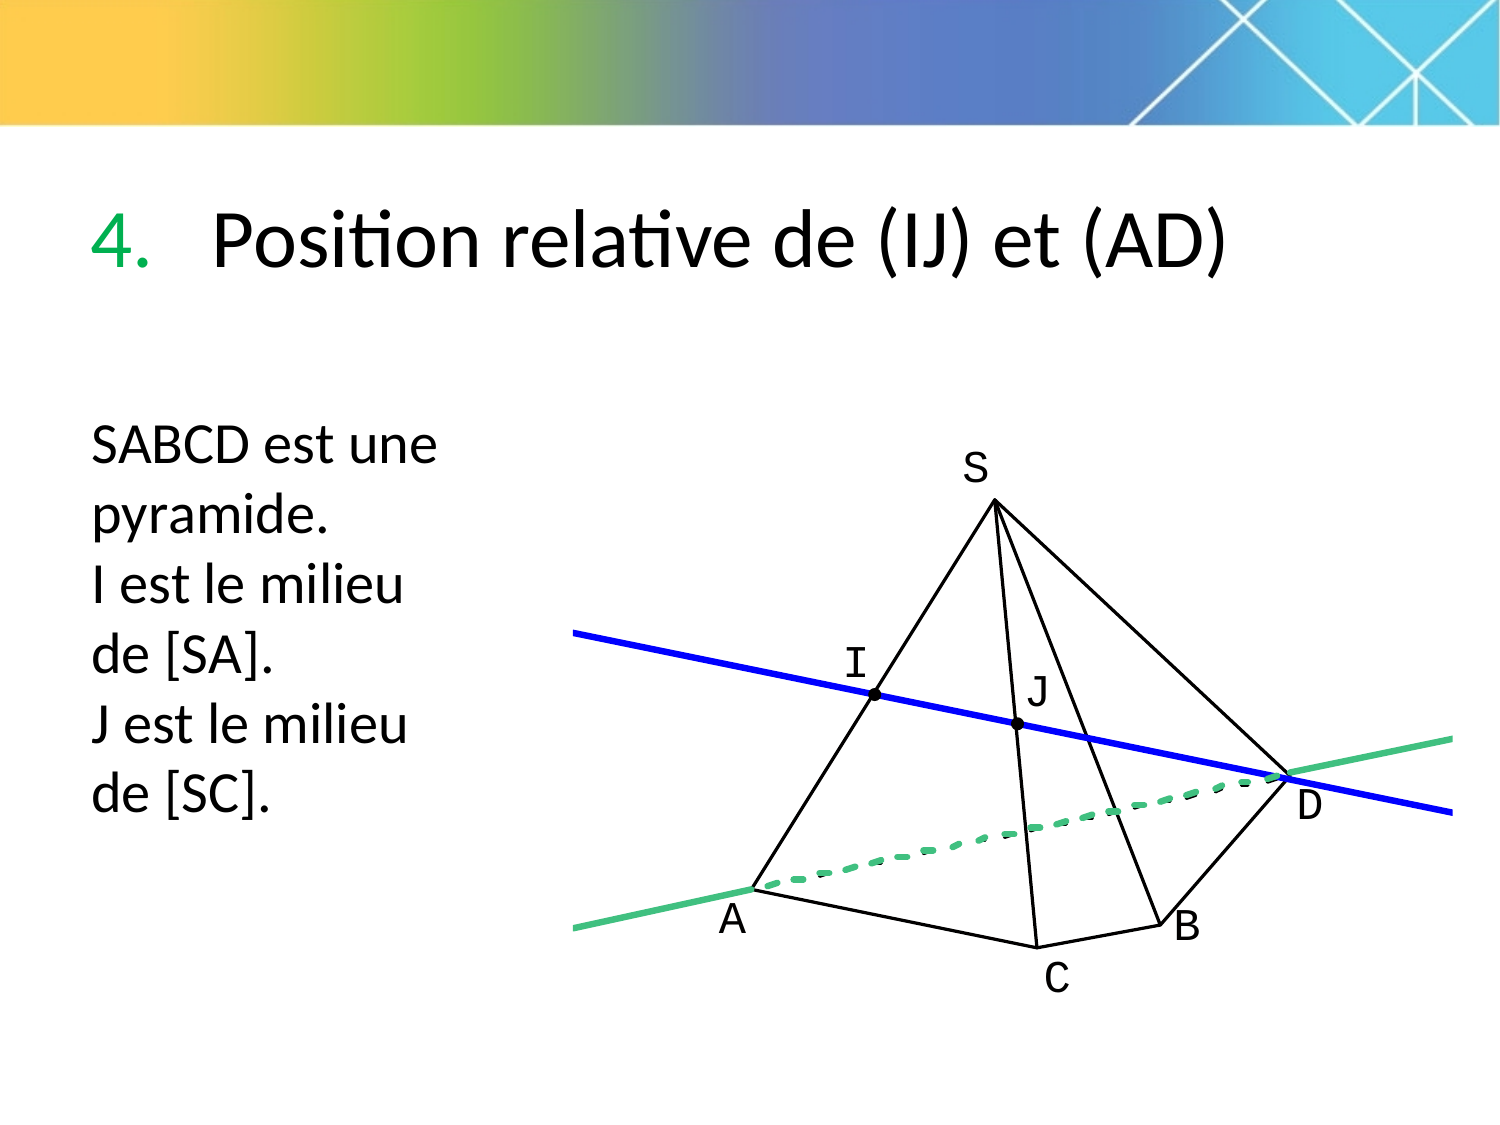

# Position relative de (IJ) et (AD)
SABCD est une pyramide.
I est le milieu
de [SA].
J est le milieu
de [SC].